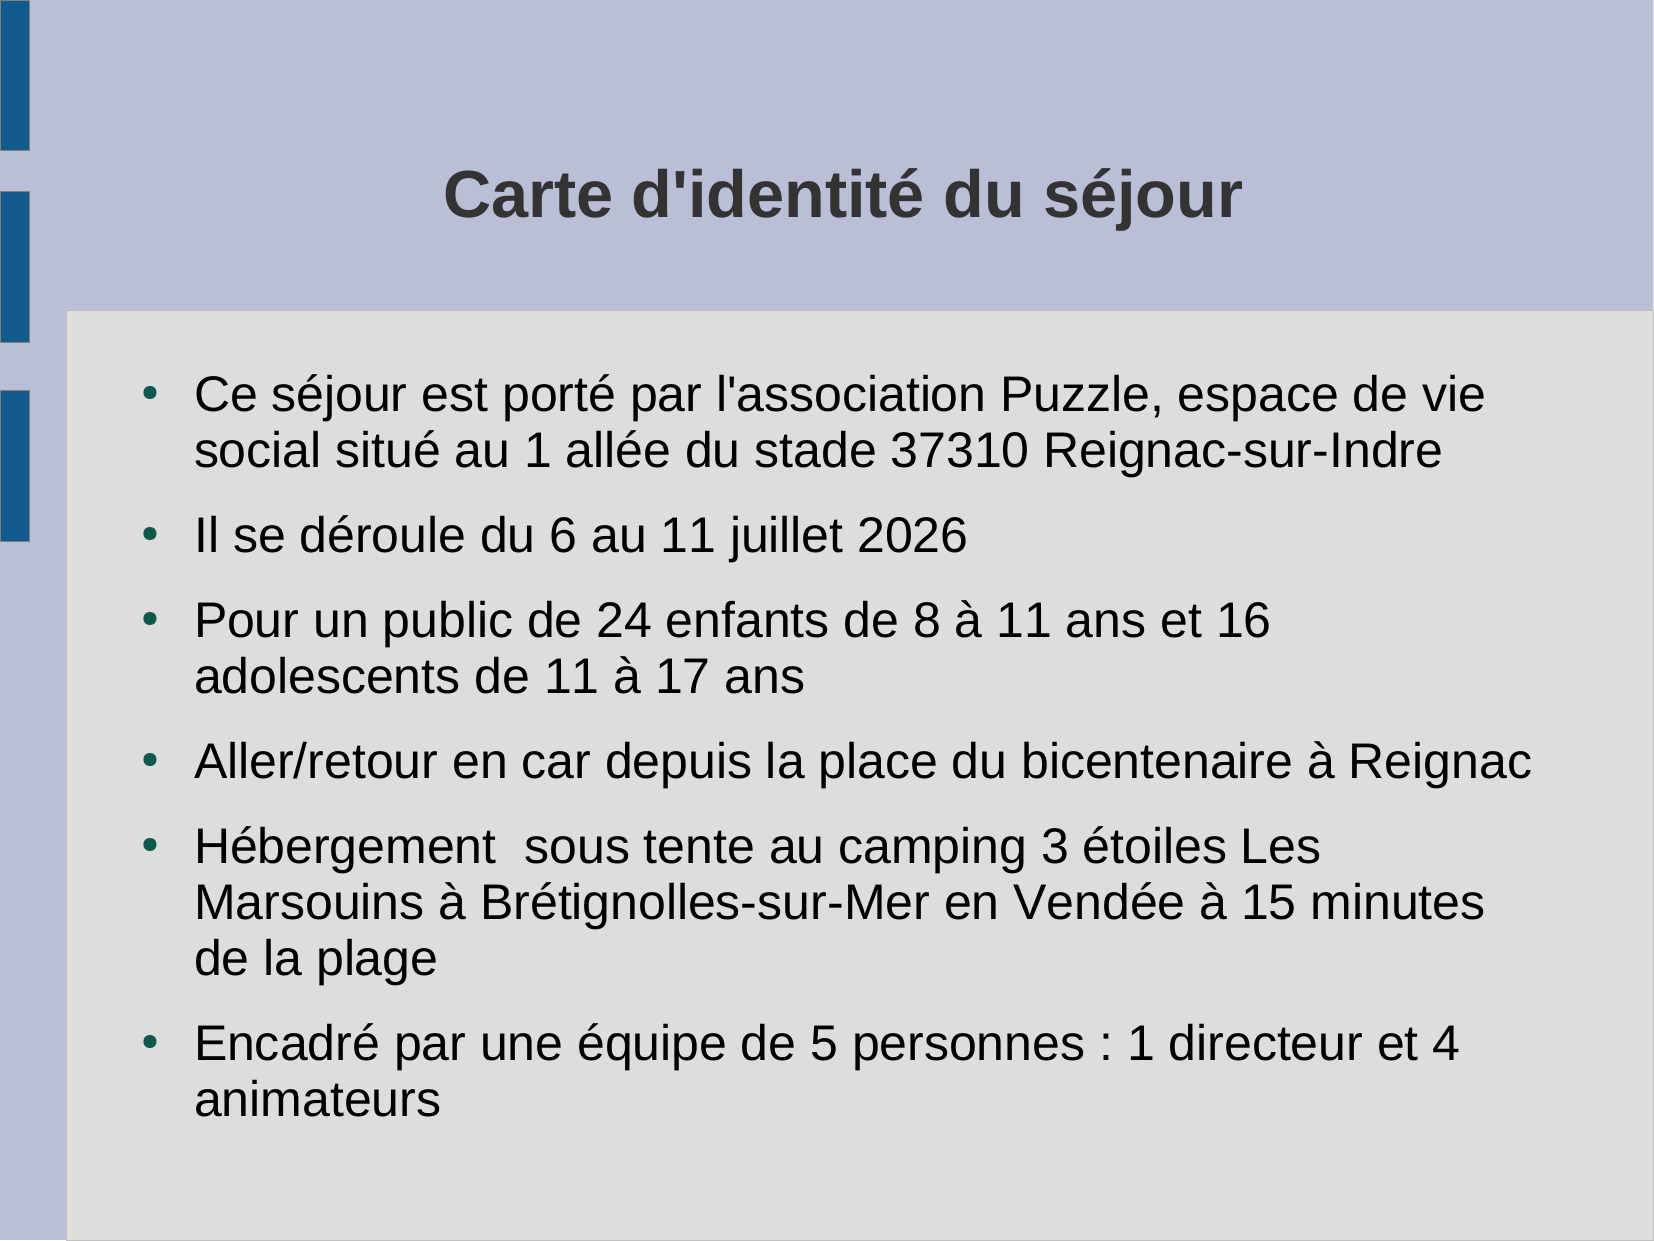

# Carte d'identité du séjour
Ce séjour est porté par l'association Puzzle, espace de vie social situé au 1 allée du stade 37310 Reignac-sur-Indre
Il se déroule du 6 au 11 juillet 2026
Pour un public de 24 enfants de 8 à 11 ans et 16 adolescents de 11 à 17 ans
Aller/retour en car depuis la place du bicentenaire à Reignac
Hébergement sous tente au camping 3 étoiles Les Marsouins à Brétignolles-sur-Mer en Vendée à 15 minutes de la plage
Encadré par une équipe de 5 personnes : 1 directeur et 4 animateurs